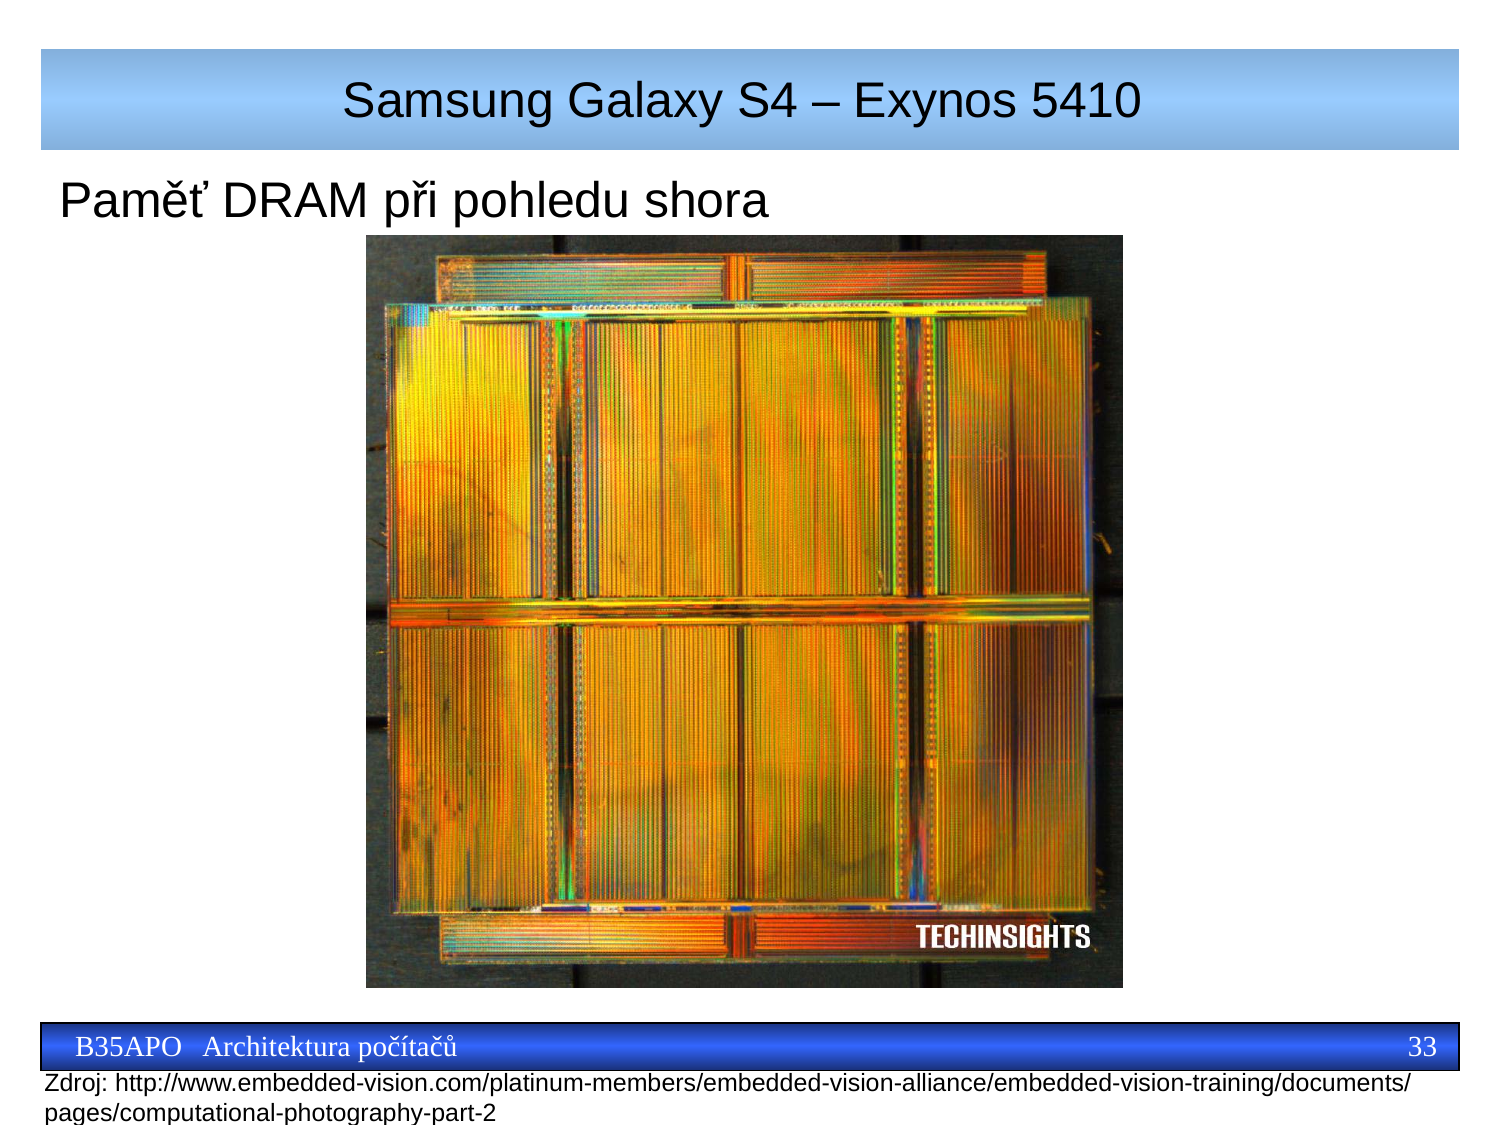

# Samsung Galaxy S4 – Exynos 5410
Paměť DRAM při pohledu shora
B35APO Architektura počítačů
33
Zdroj: http://www.embedded-vision.com/platinum-members/embedded-vision-alliance/embedded-vision-training/documents/pages/computational-photography-part-2